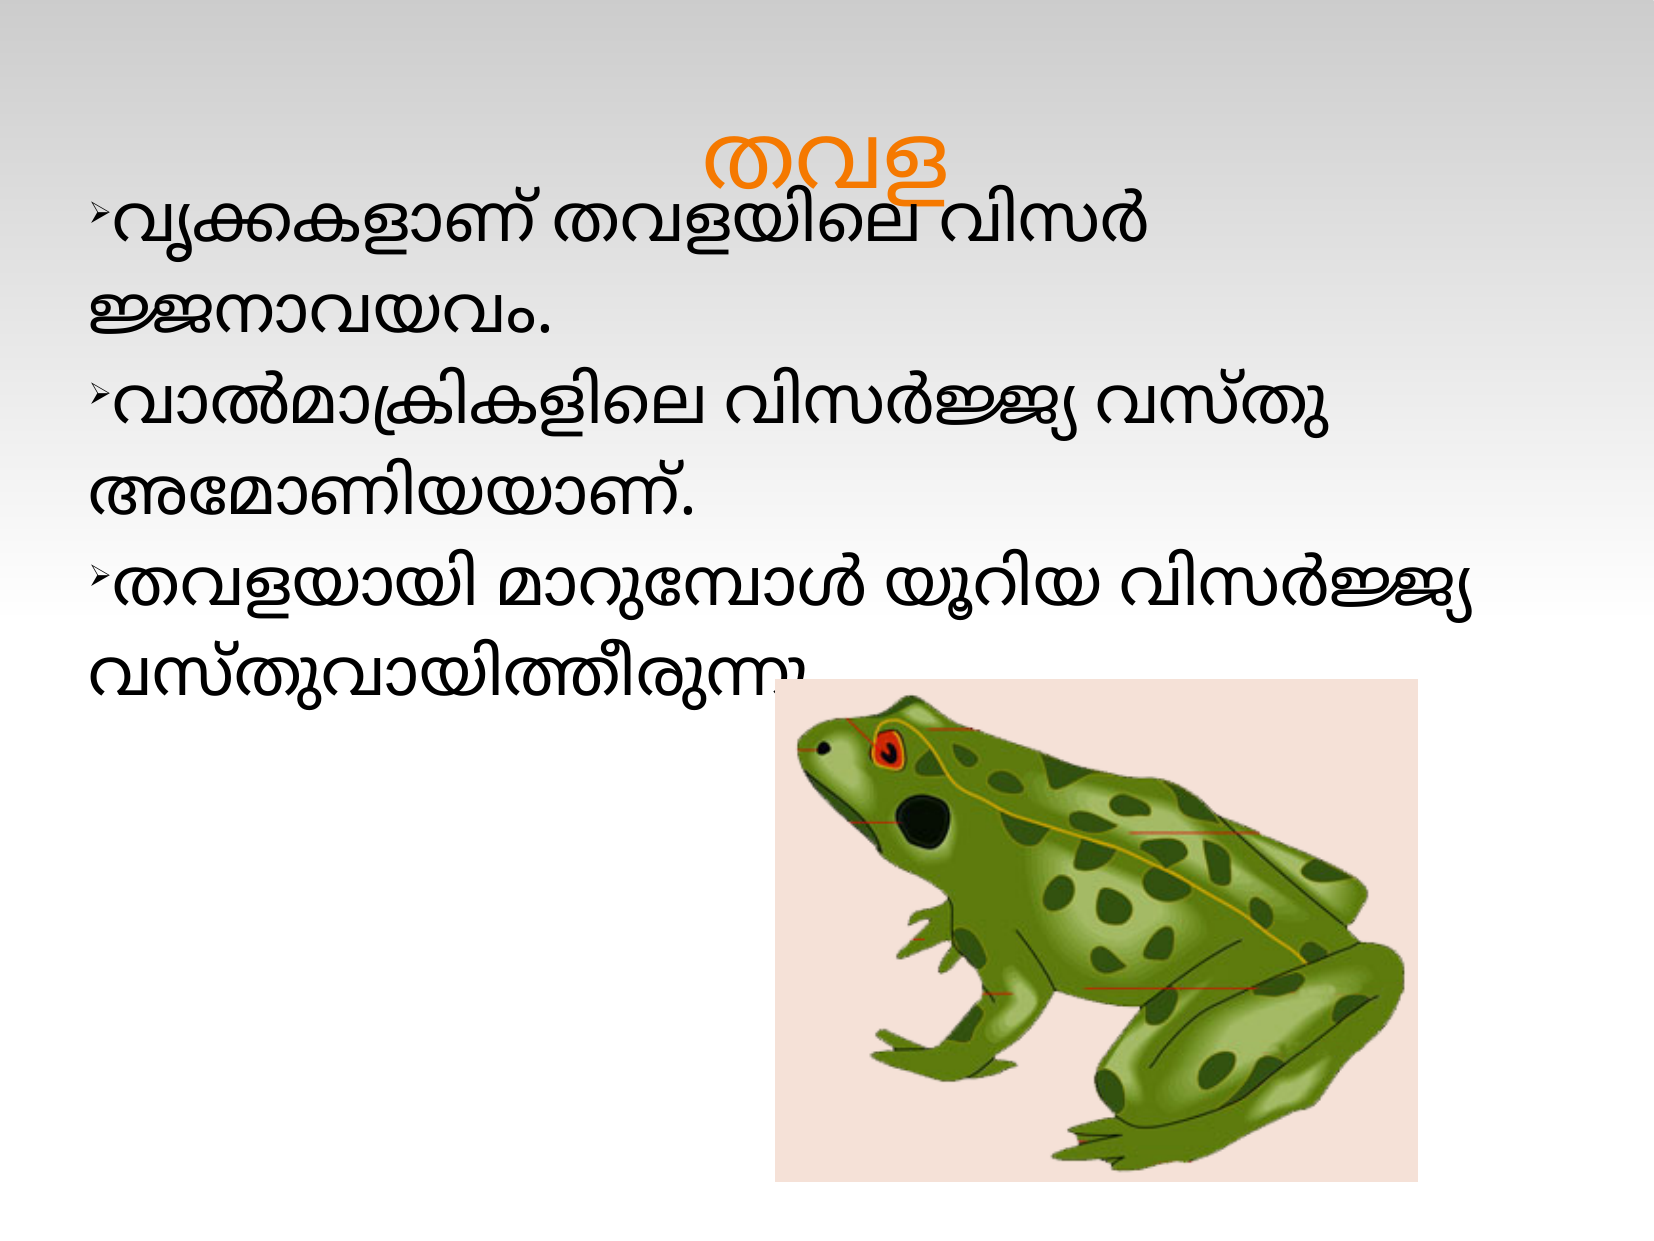

# തവള
വൃക്കകളാണ് തവളയിലെ വിസര്‍ജ്ജനാവയവം.
വാല്‍മാക്രികളിലെ വിസര്‍ജ്ജ്യ വസ്തു അമോണിയയാണ്.
തവളയായി മാറുമ്പോള്‍ യൂറിയ വിസര്‍ജ്ജ്യ വസ്തുവായിത്തീരുന്നു.